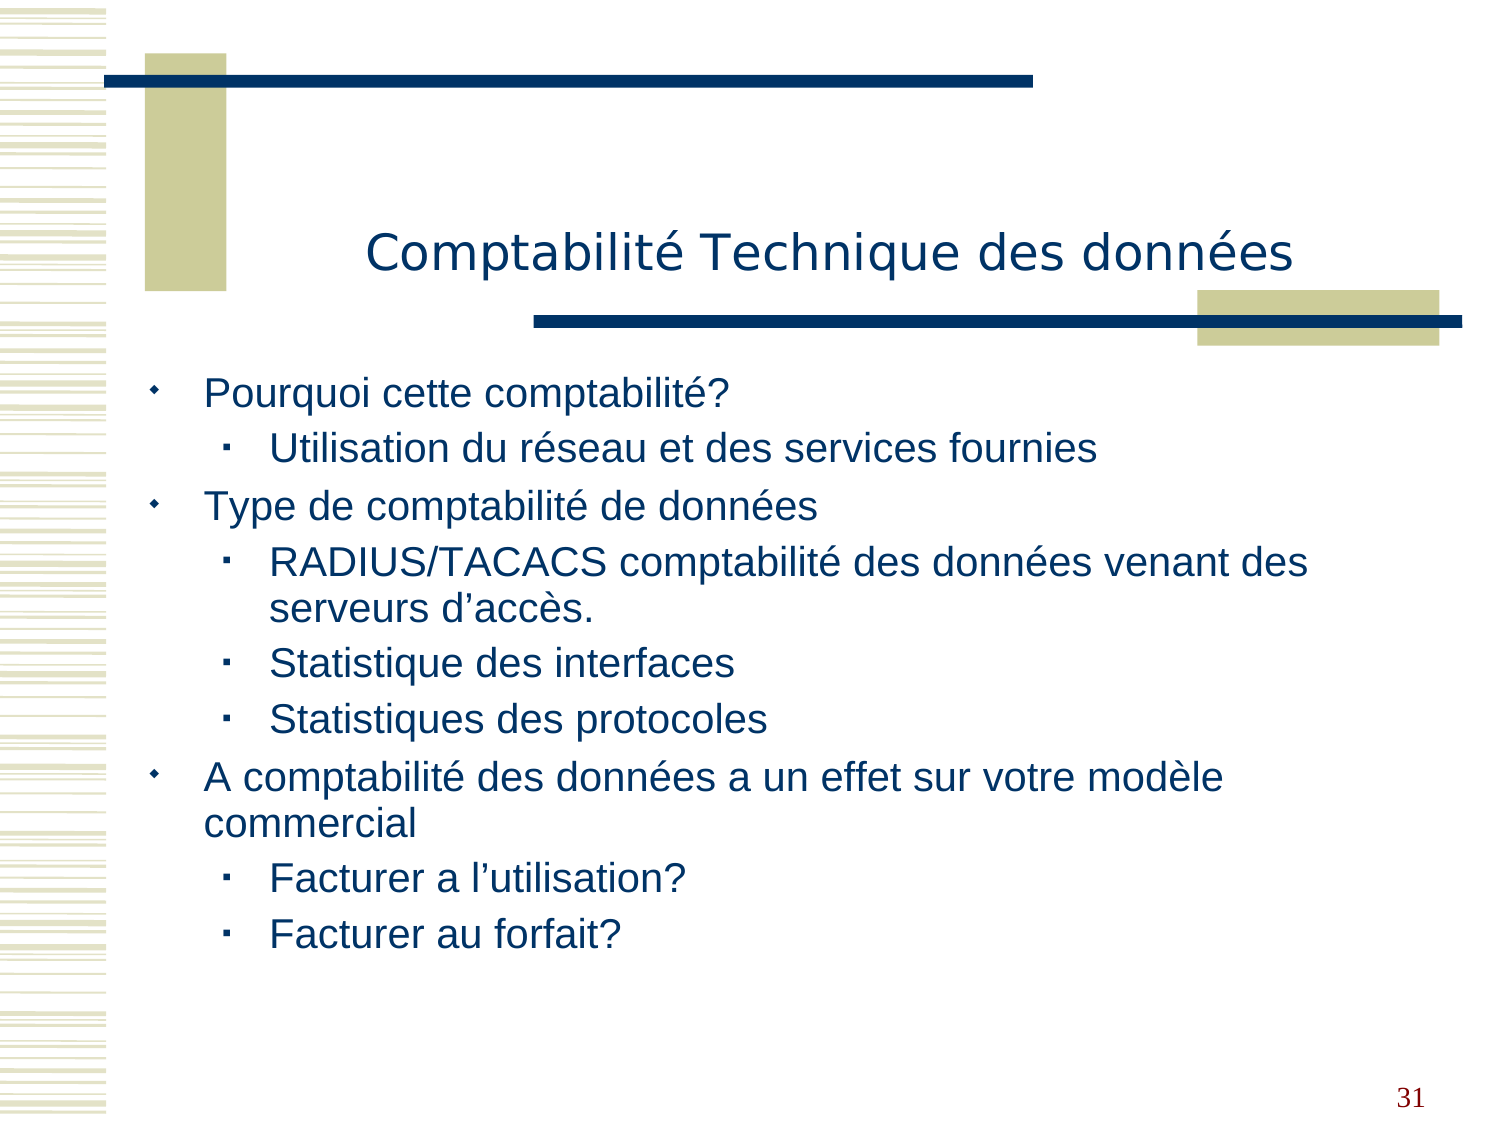

# Comptabilité Technique des données
Pourquoi cette comptabilité?
Utilisation du réseau et des services fournies
Type de comptabilité de données
RADIUS/TACACS comptabilité des données venant des serveurs d’accès.
Statistique des interfaces
Statistiques des protocoles
A comptabilité des données a un effet sur votre modèle commercial
Facturer a l’utilisation?
Facturer au forfait?